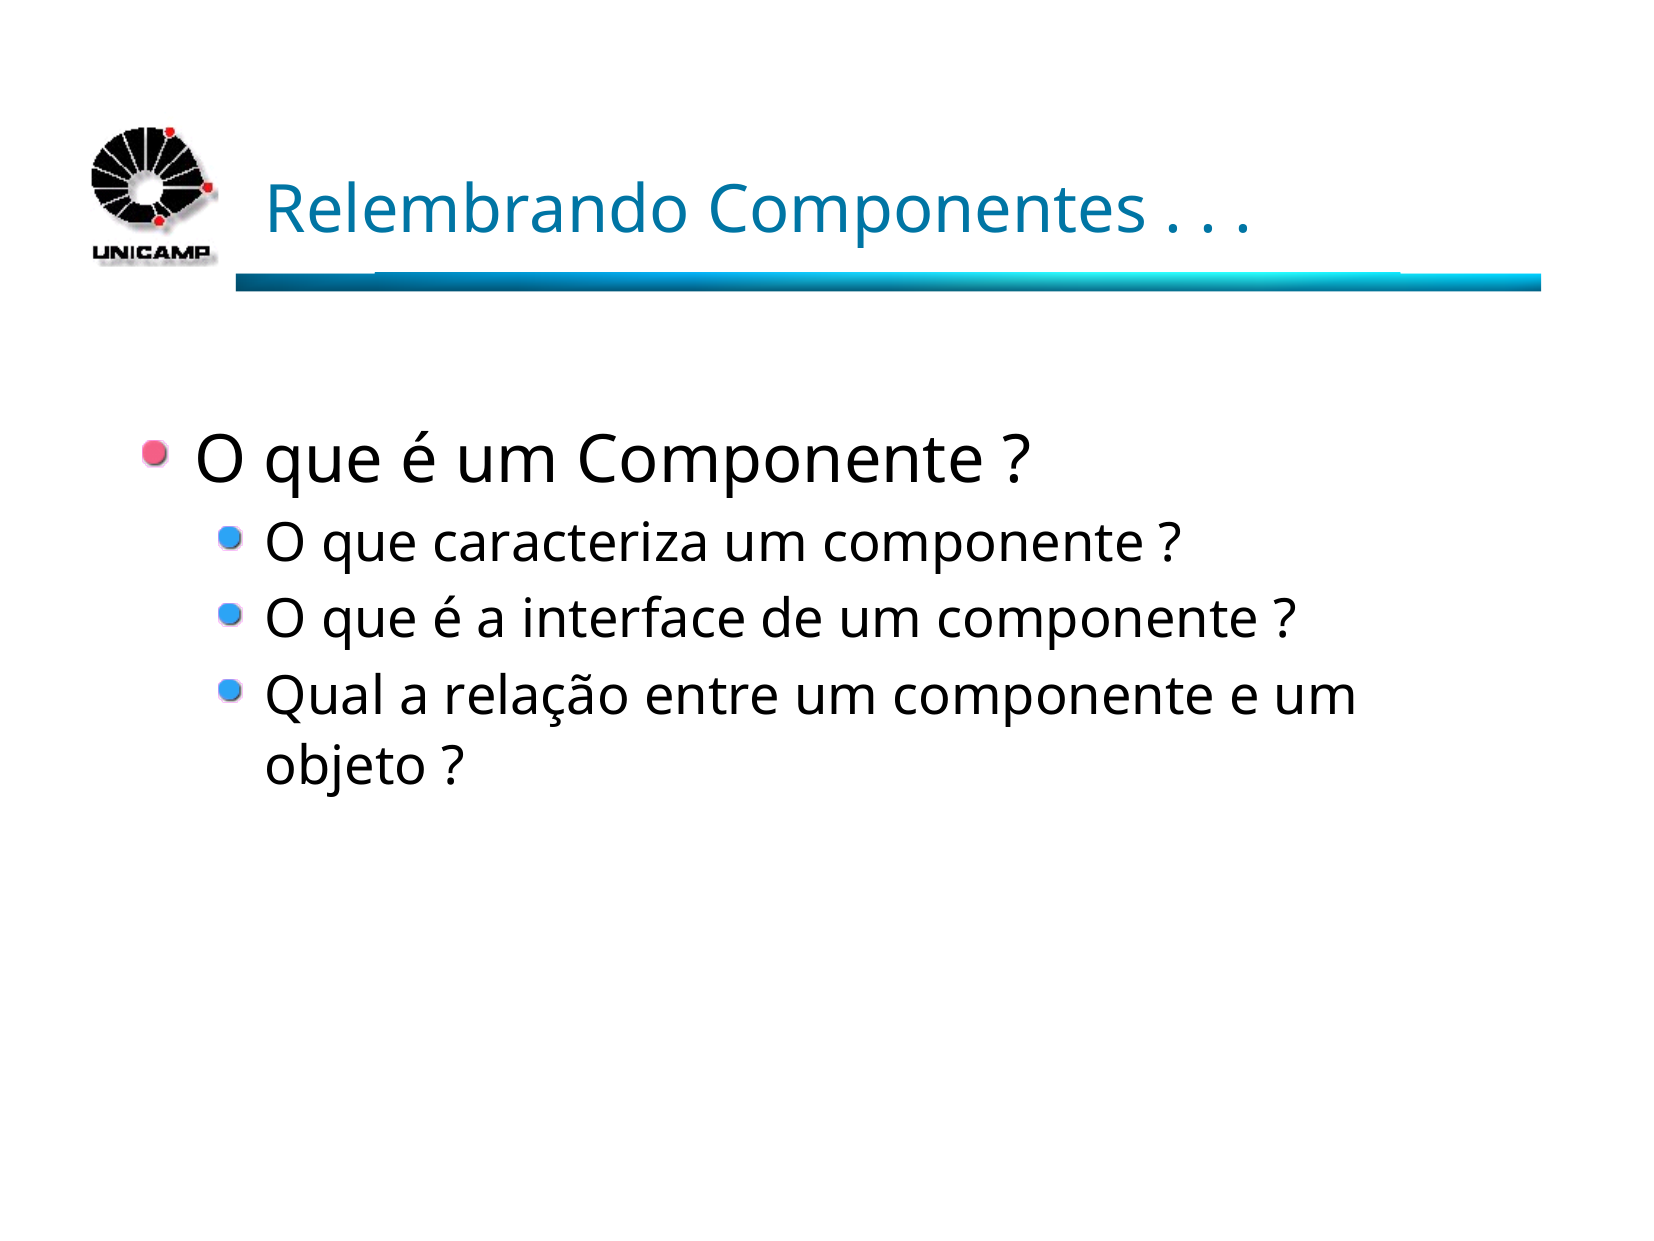

# Relembrando Componentes . . .
O que é um Componente ?
O que caracteriza um componente ?
O que é a interface de um componente ?
Qual a relação entre um componente e um objeto ?